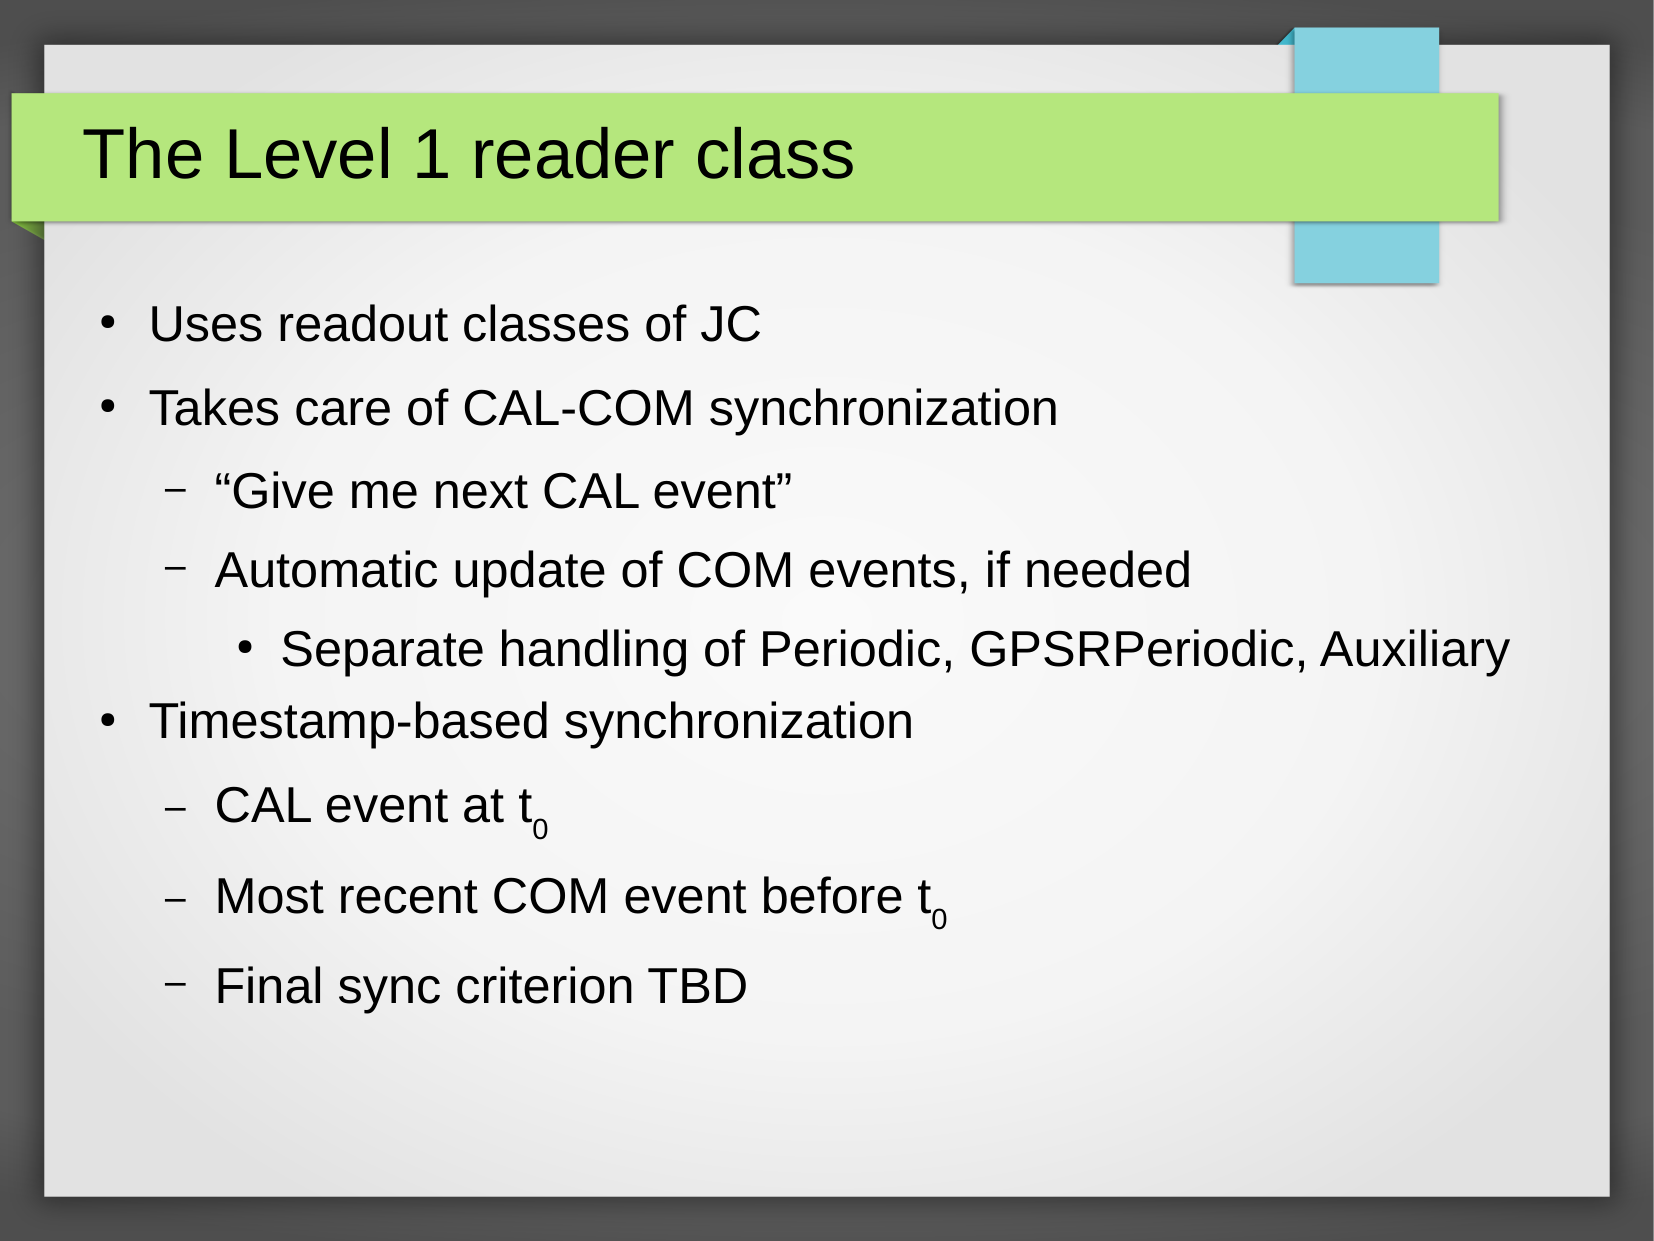

# The Level 1 reader class
Uses readout classes of JC
Takes care of CAL-COM synchronization
“Give me next CAL event”
Automatic update of COM events, if needed
Separate handling of Periodic, GPSRPeriodic, Auxiliary
Timestamp-based synchronization
CAL event at t0
Most recent COM event before t0
Final sync criterion TBD